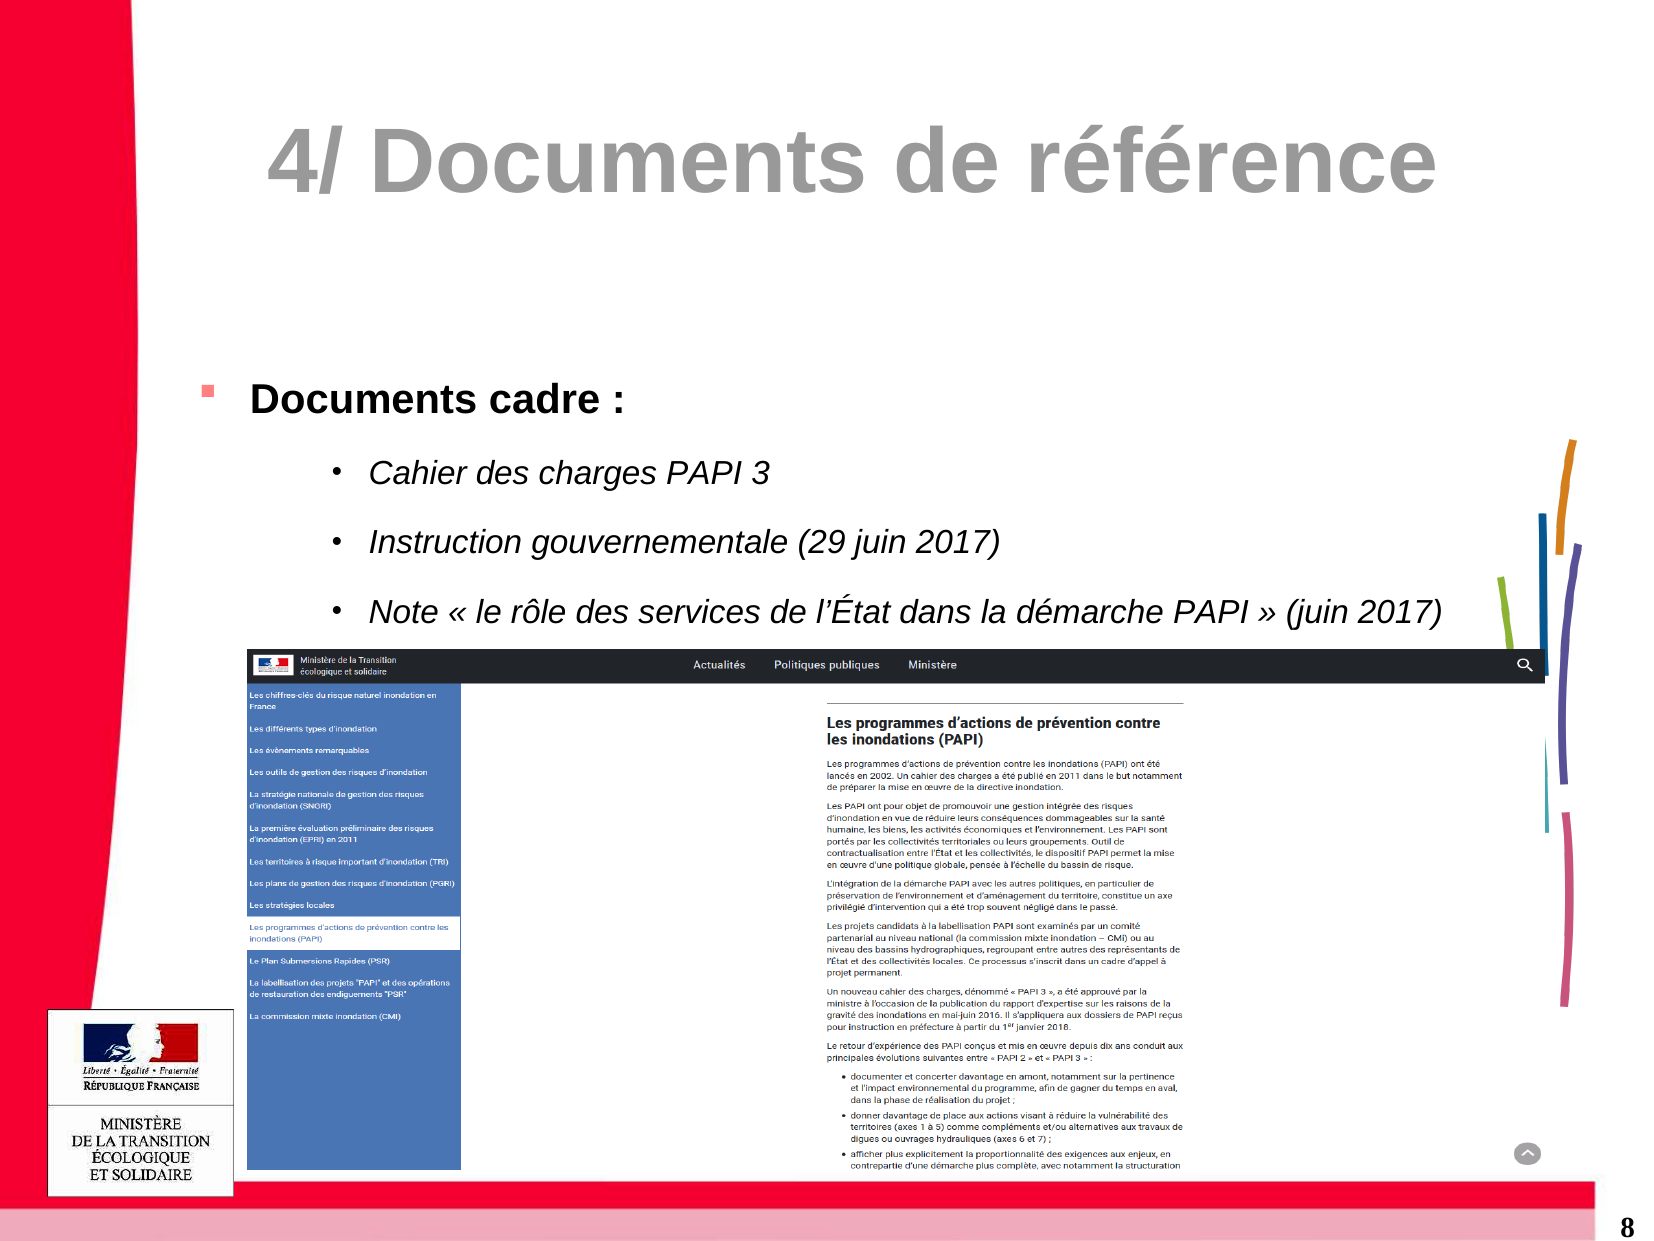

4/ Documents de référence
Documents cadre :
Cahier des charges PAPI 3
Instruction gouvernementale (29 juin 2017)
Note « le rôle des services de l’État dans la démarche PAPI » (juin 2017)